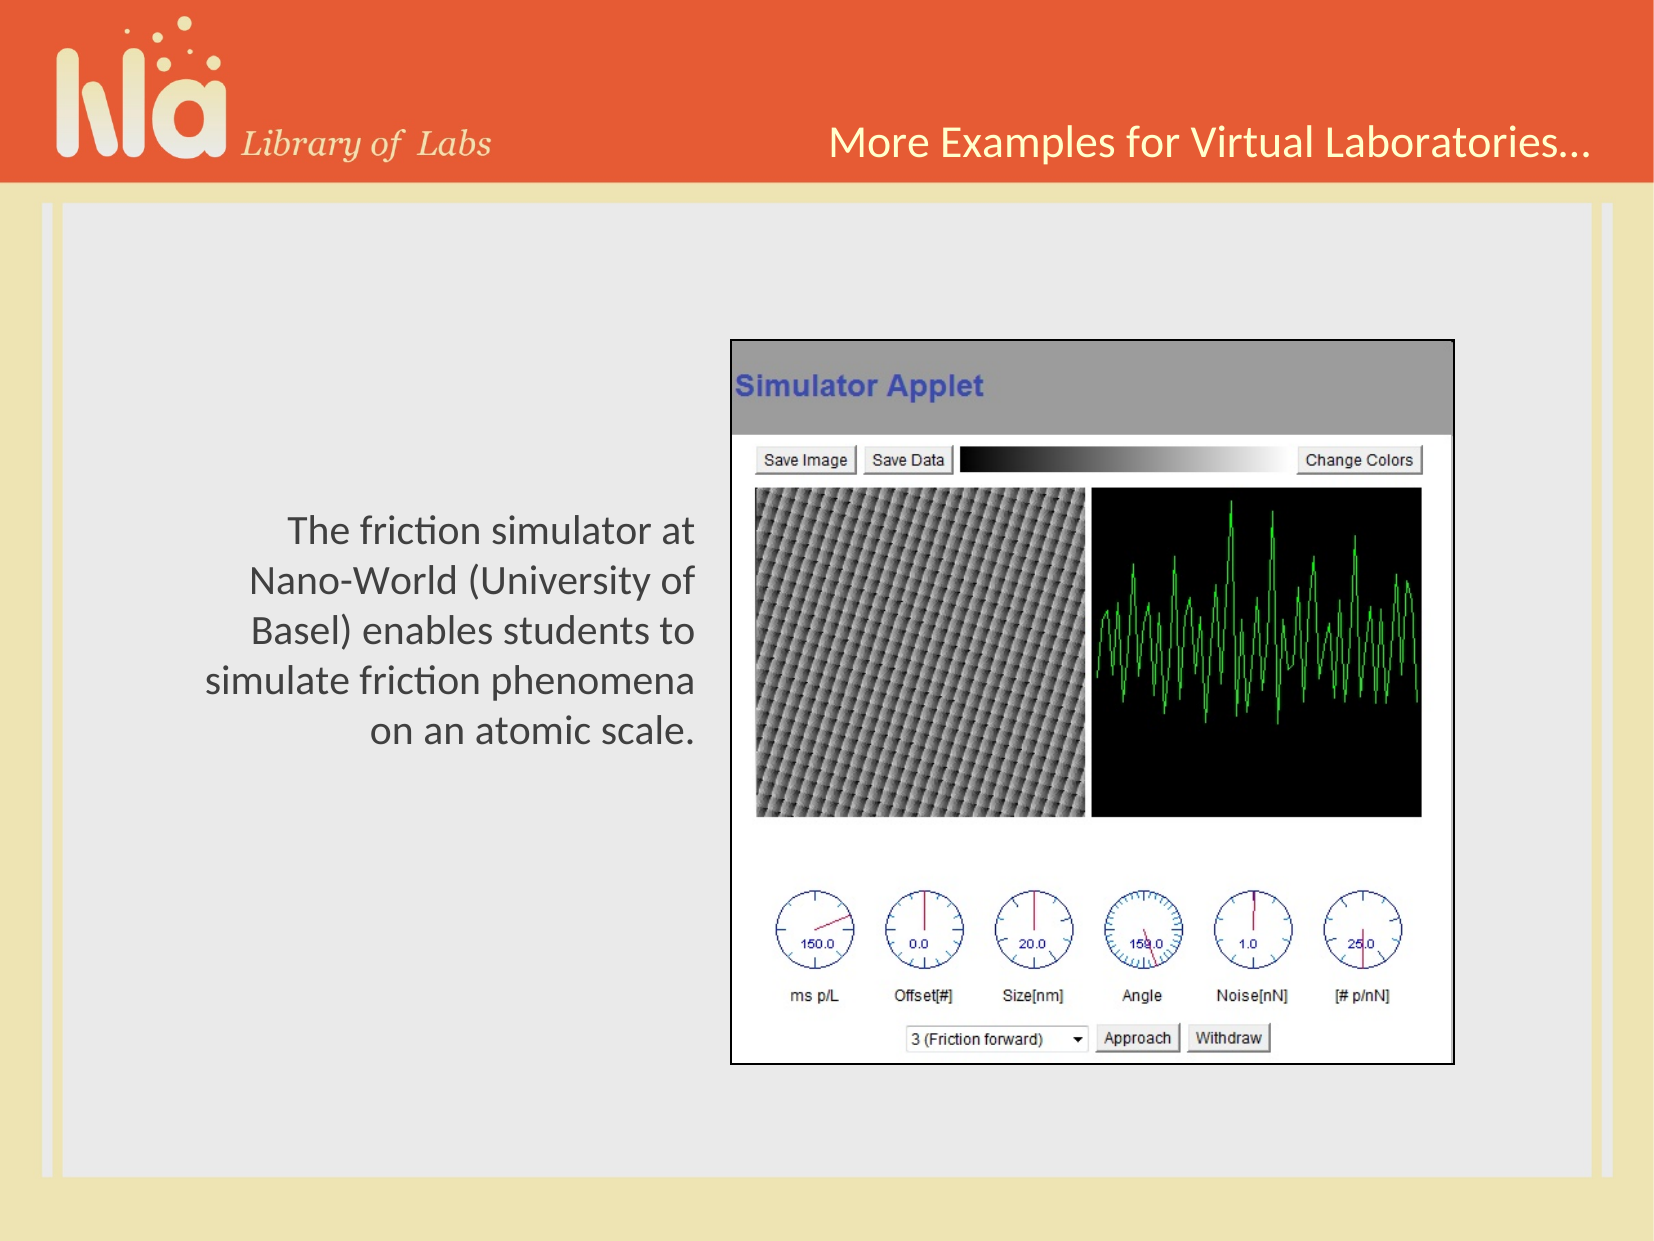

# More Examples for Virtual Laboratories…
The friction simulator at Nano-World (University of Basel) enables students to simulate friction phenomena on an atomic scale.